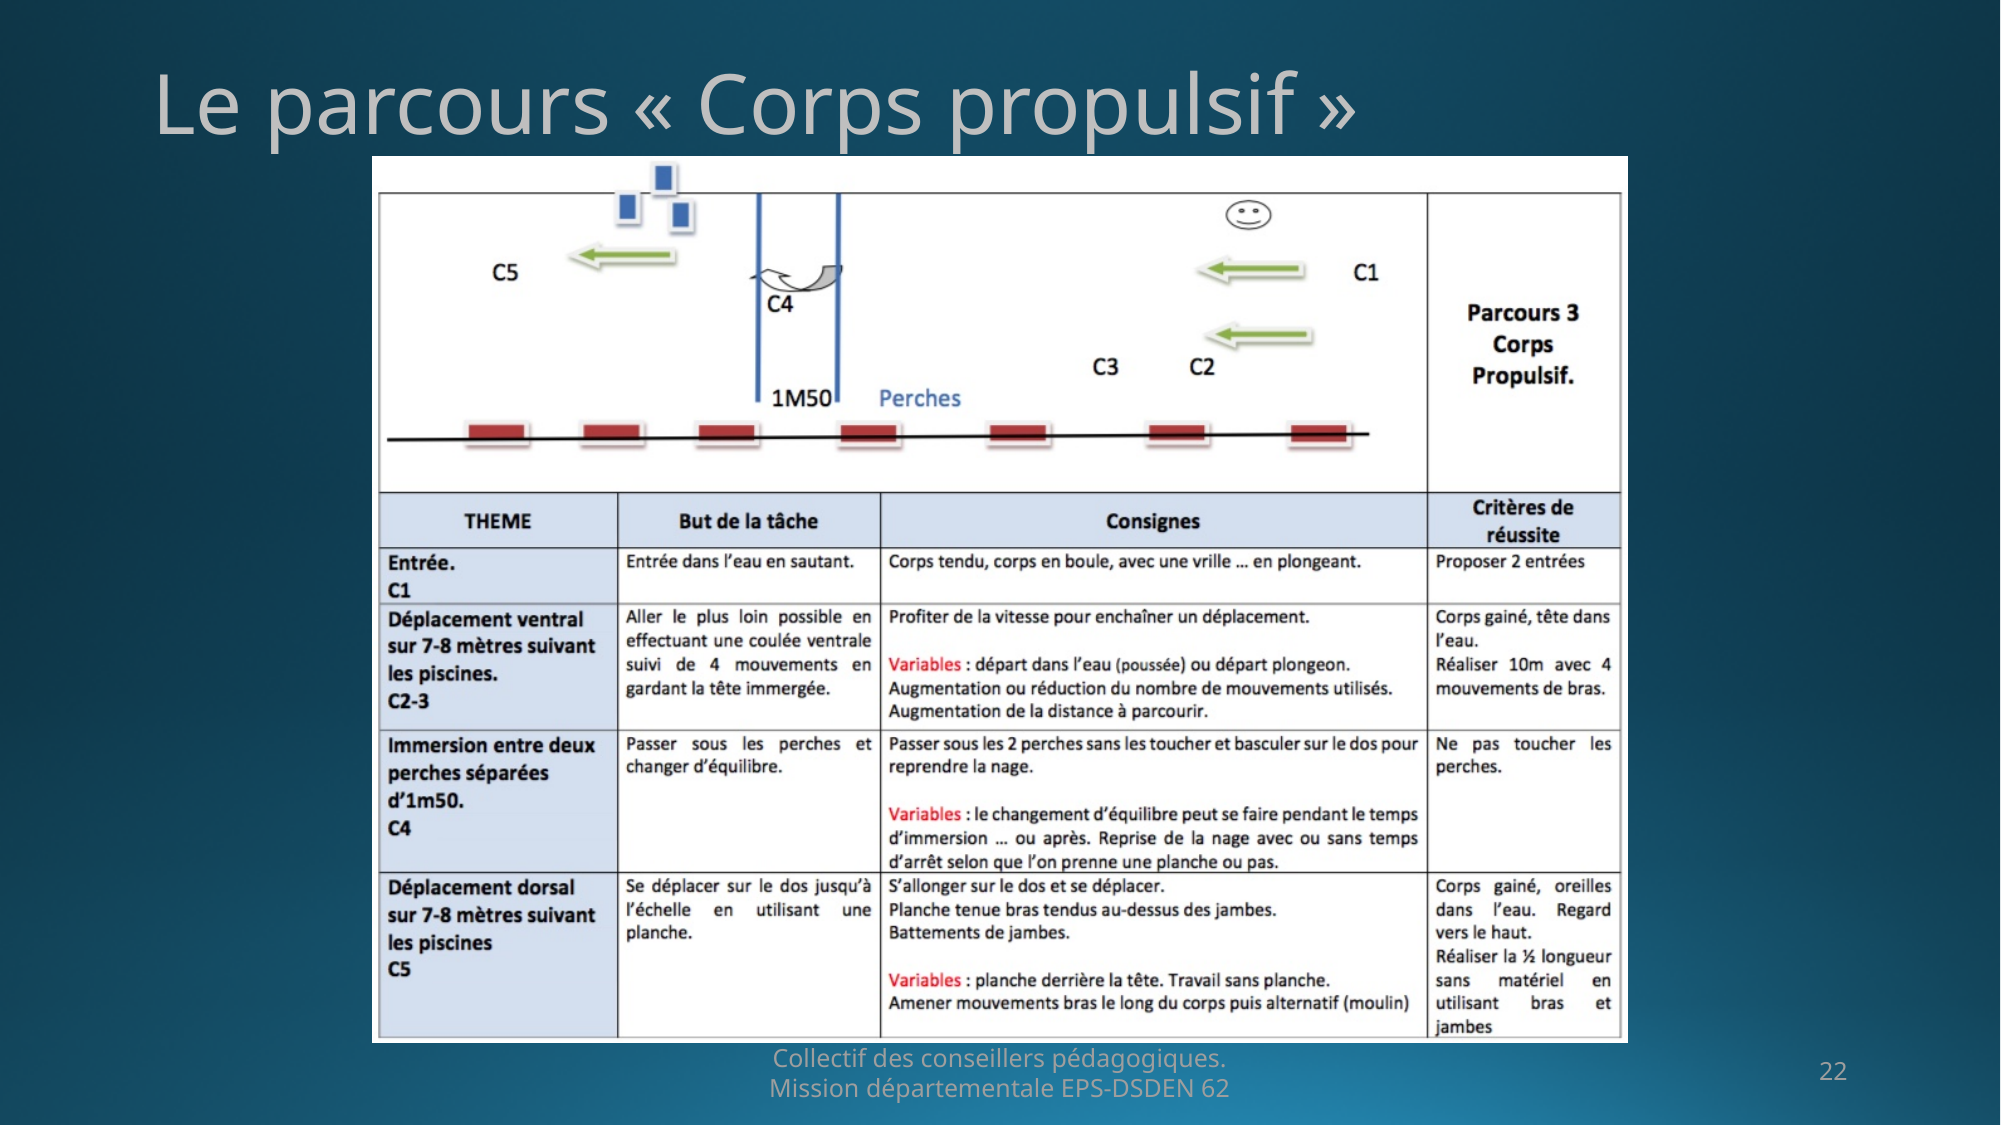

Le parcours « Corps propulsif »
Collectif des conseillers pédagogiques.
Mission départementale EPS-DSDEN 62